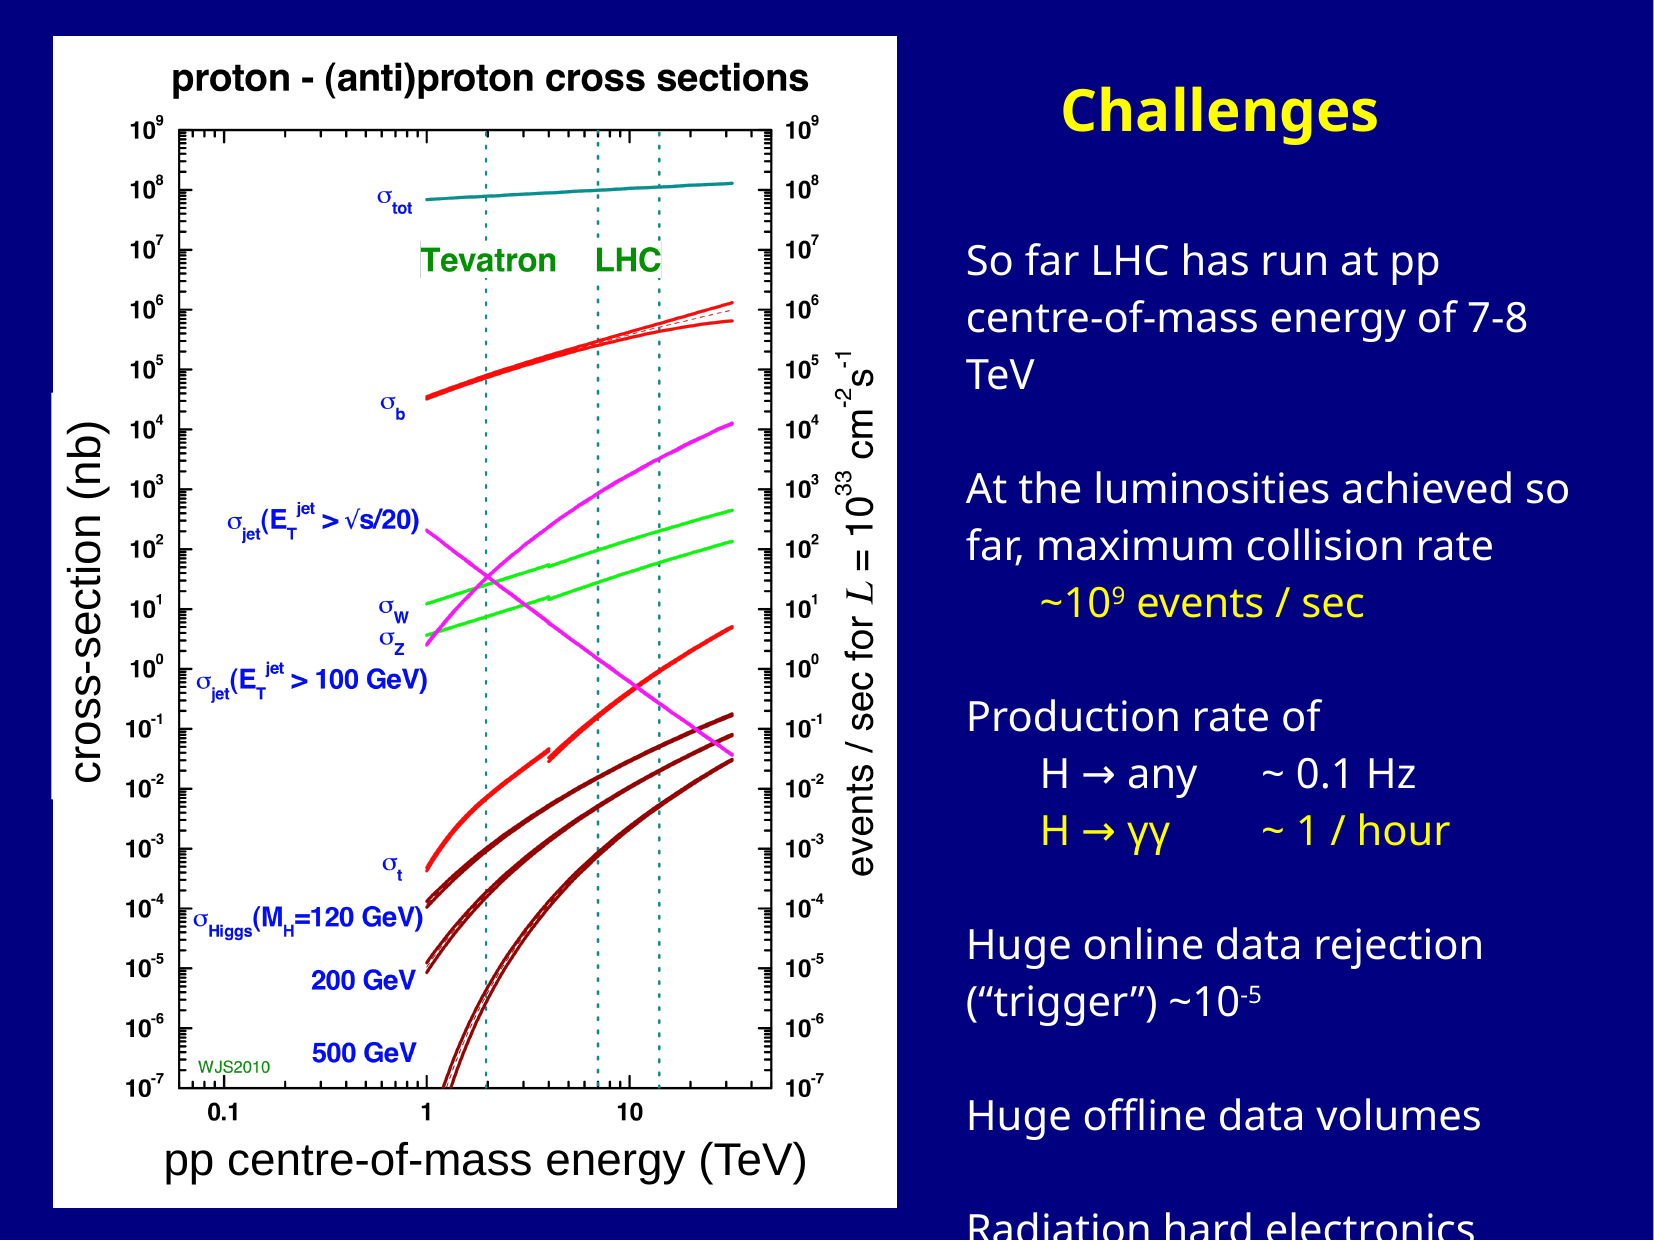

Challenges
So far LHC has run at pp centre-of-mass energy of 7-8 TeV
At the luminosities achieved so far, maximum collision rate
	~109 events / sec
Production rate of
	H → any 	~ 0.1 Hz
	H → γγ 	~ 1 / hour
Huge online data rejection (“trigger”) ~10-5
Huge offline data volumes
Radiation hard electronics
cross-section (nb)
pp centre-of-mass energy (TeV)